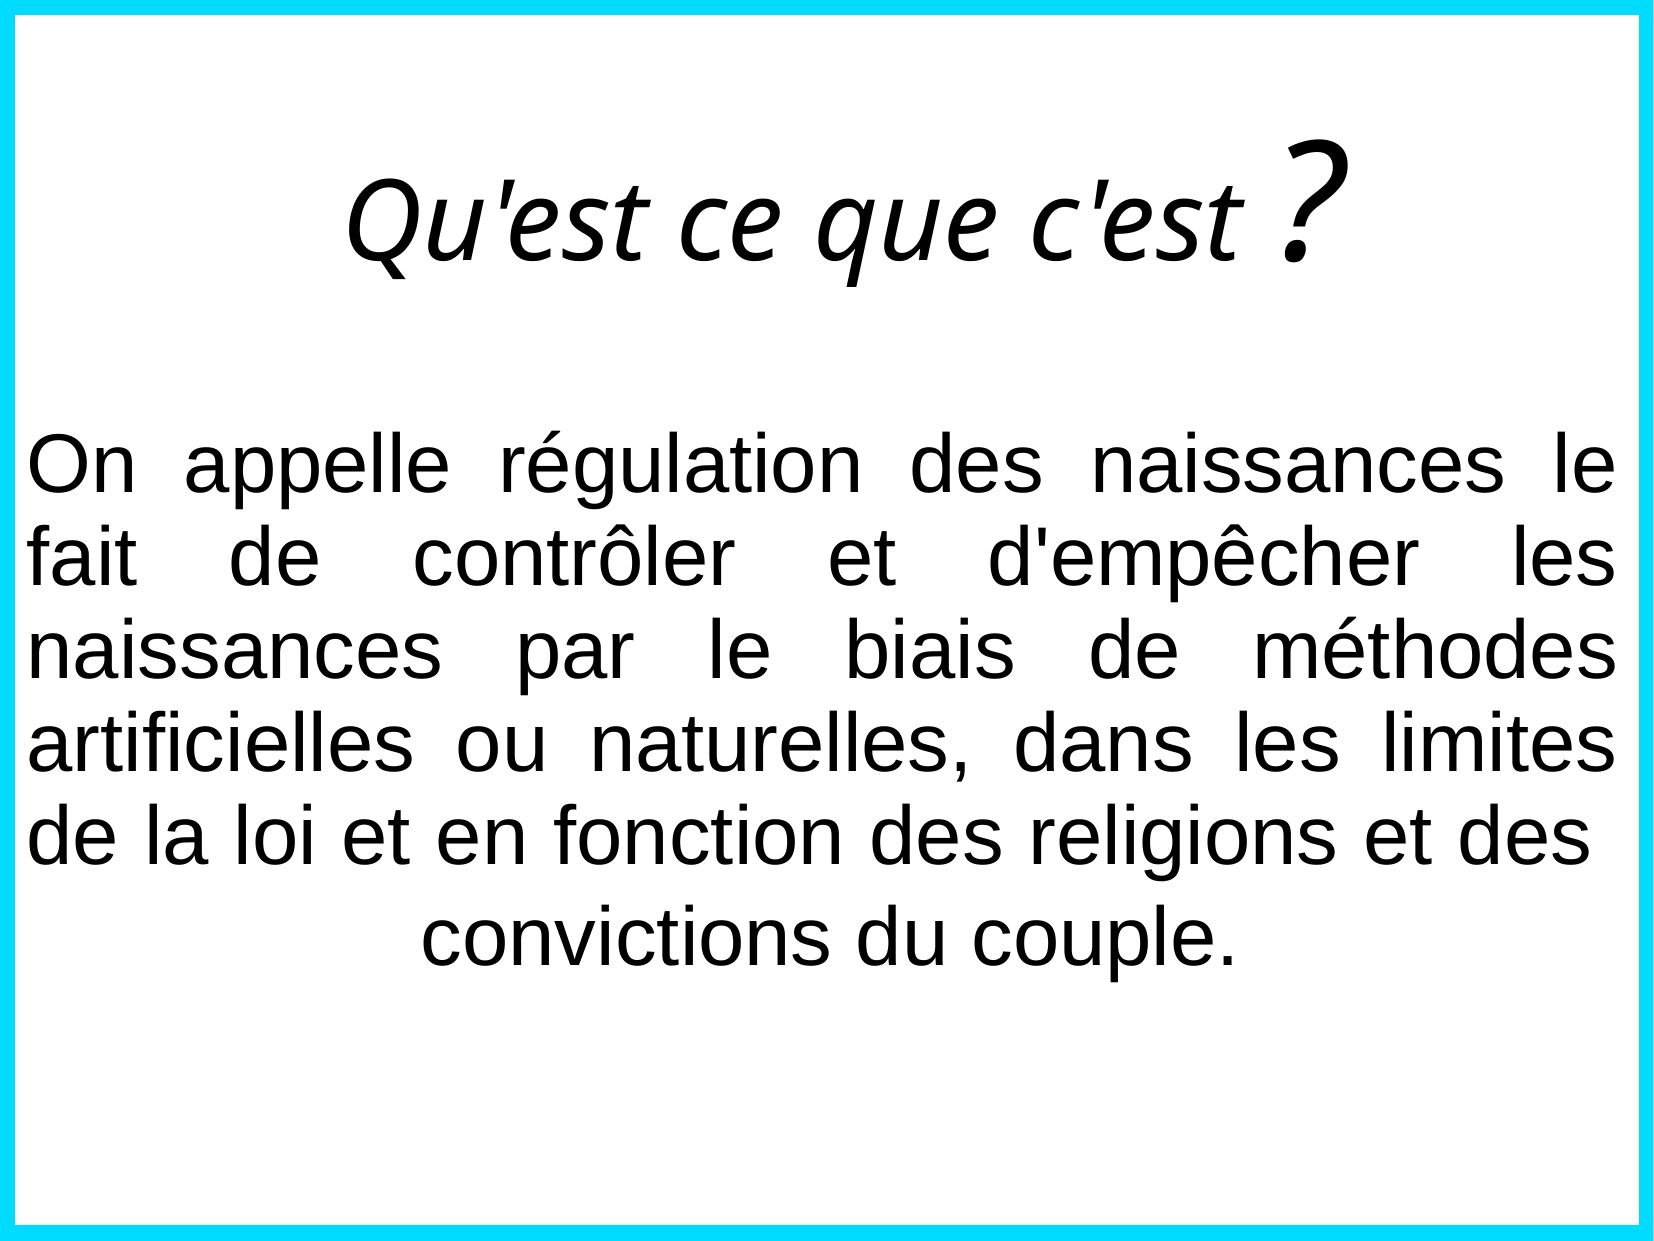

# Qu'est ce que c'est ?
On appelle régulation des naissances le fait de contrôler et d'empêcher les naissances par le biais de méthodes artificielles ou naturelles, dans les limites de la loi et en fonction des religions et des convictions du couple.